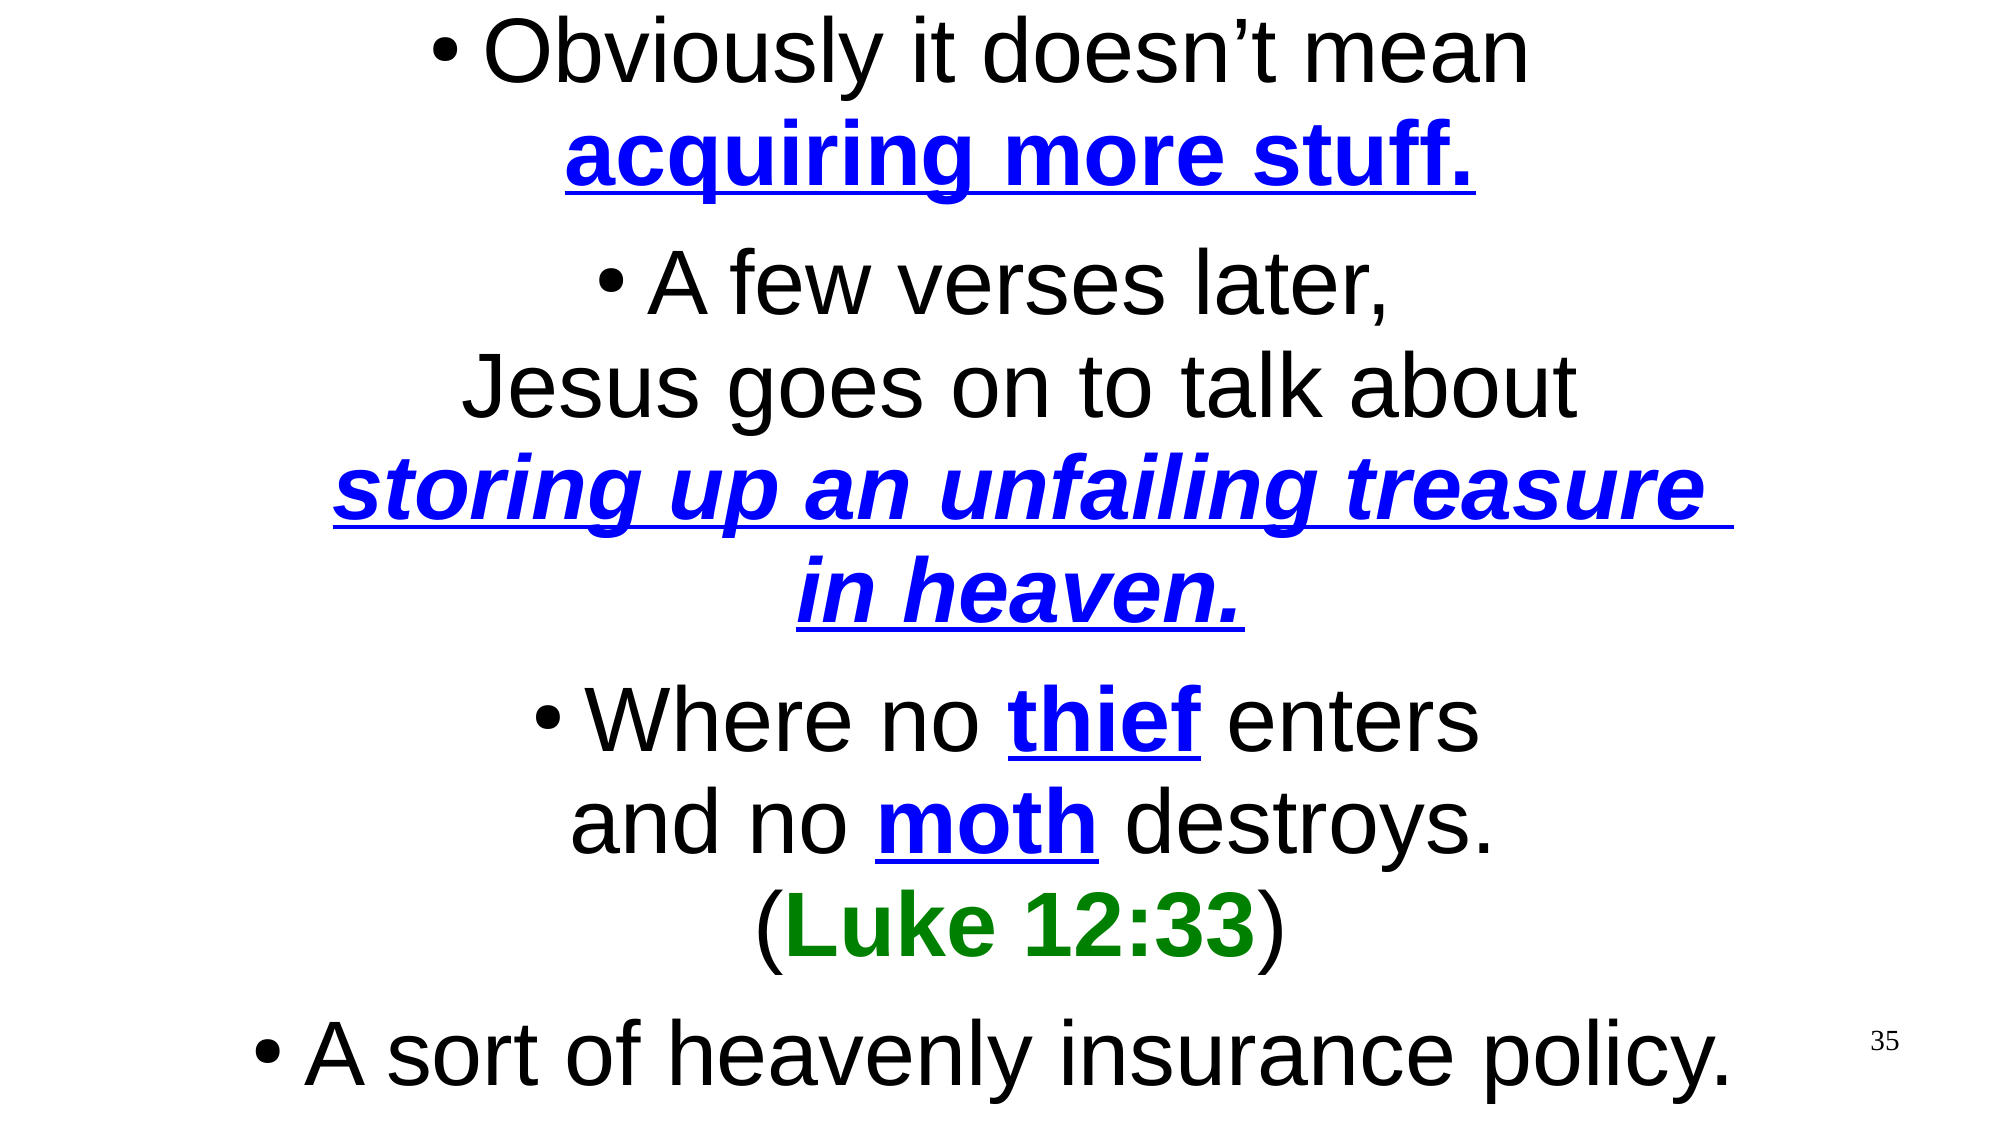

# Obviously it doesn’t mean acquiring more stuff.
A few verses later,
Jesus goes on to talk about
storing up an unfailing treasure
in heaven.
Where no thief enters
and no moth destroys.
(Luke 12:33)
A sort of heavenly insurance policy.
35